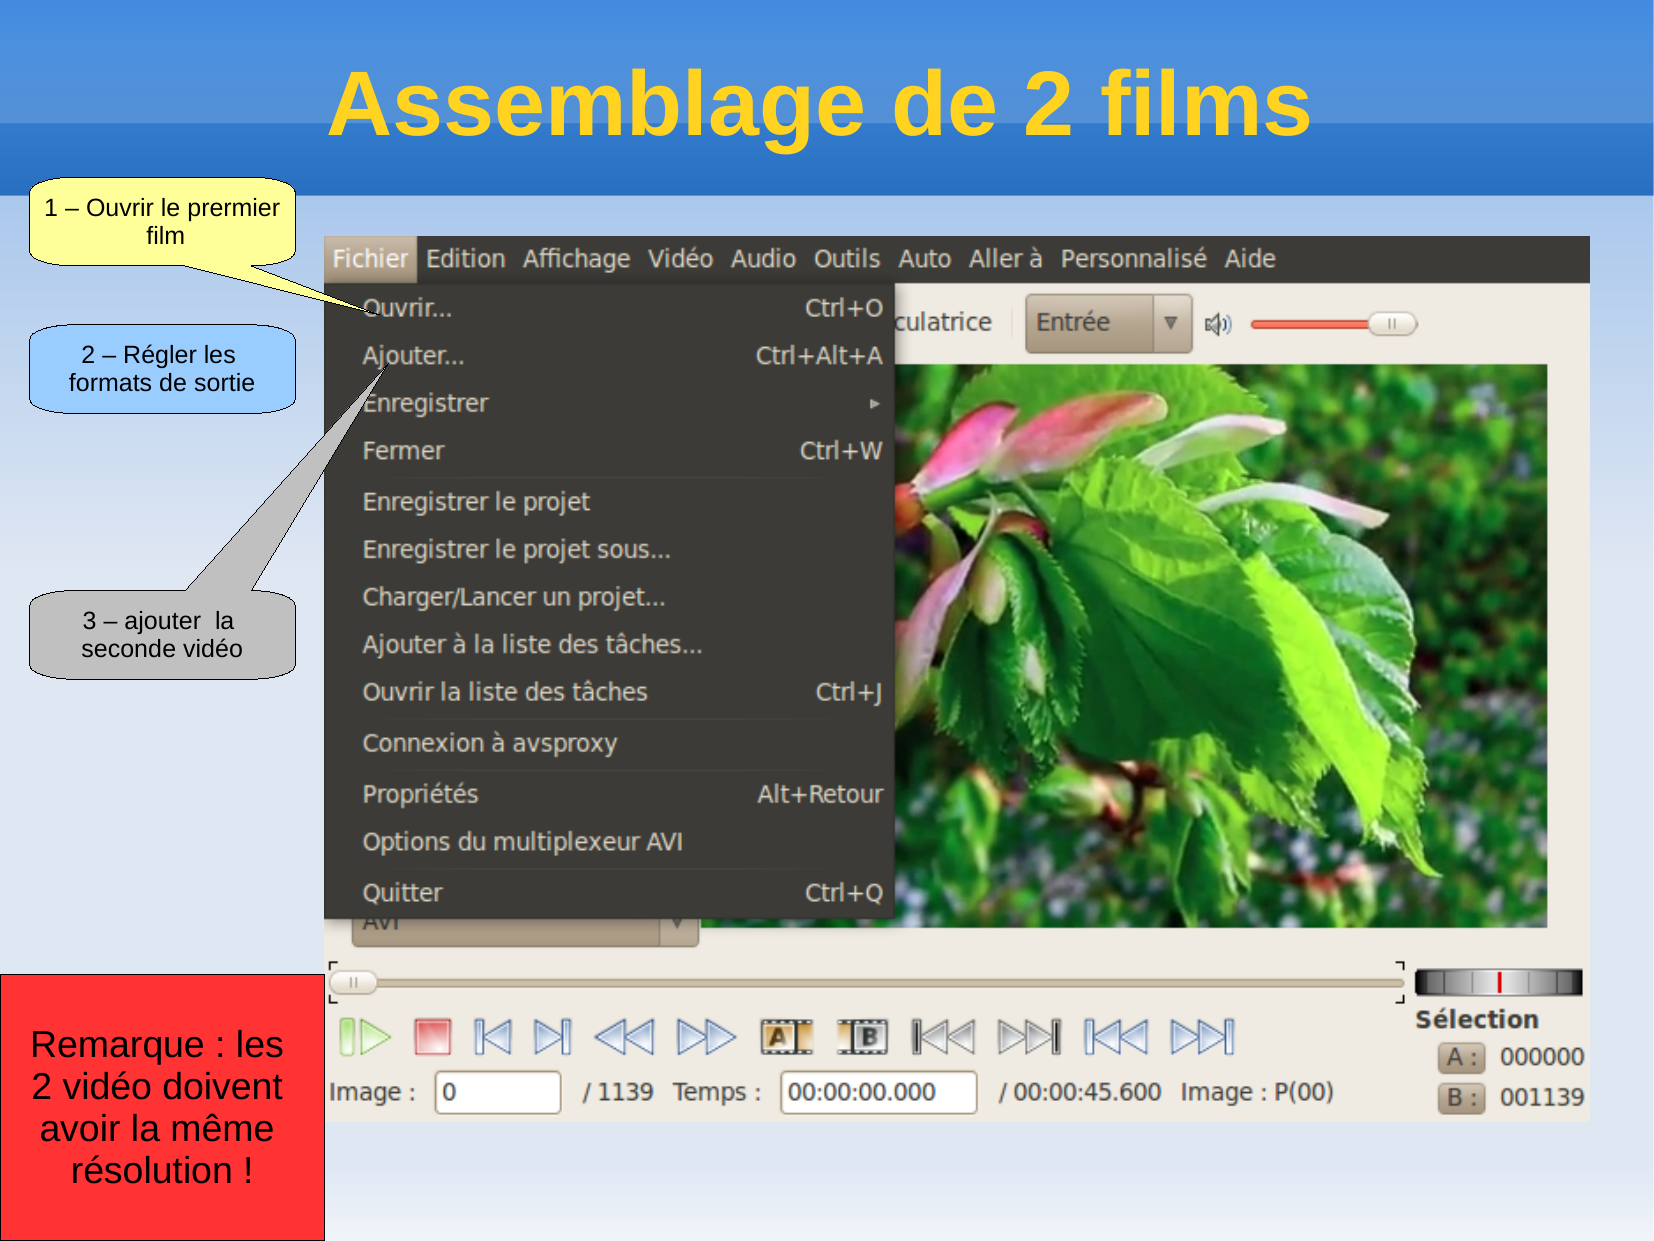

# Assemblage de 2 films
1 – Ouvrir le prermier
 film
2 – Régler les
formats de sortie
3 – ajouter la
seconde vidéo
Remarque : les
2 vidéo doivent
avoir la même
résolution !